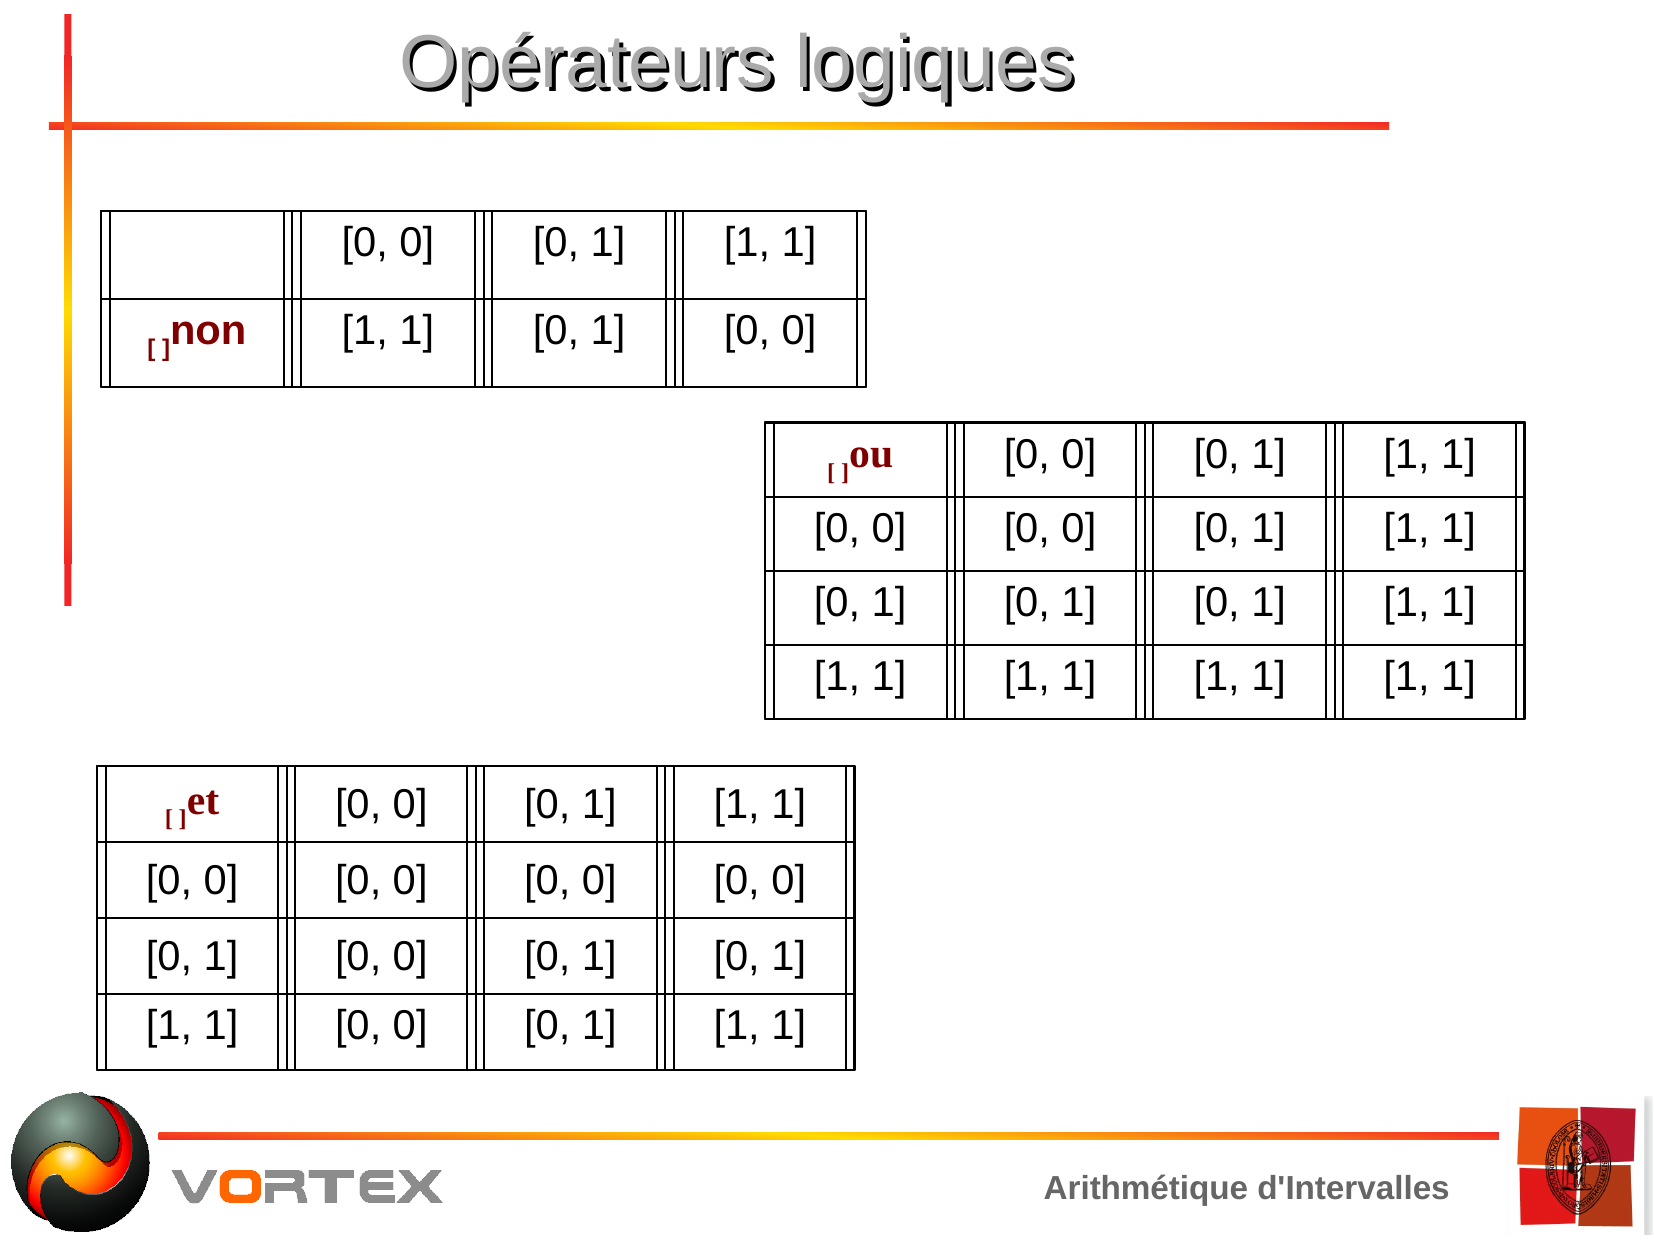

# Opérateurs logiques
[0, 0]
[0, 1]
[1, 1]
[ ]non
[1, 1]
[0, 1]
[0, 0]
[ ]ou
[0, 0]
[0, 1]
[1, 1]
[0, 0]
[0, 0]
[0, 1]
[1, 1]
[0, 1]
[0, 1]
[0, 1]
[1, 1]
[1, 1]
[1, 1]
[1, 1]
[1, 1]
[0, 0]
[0, 1]
[1, 1]
[ ]et
[0, 0]
[0, 0]
[0, 0]
[0, 0]
[0, 1]
[0, 0]
[0, 1]
[0, 1]
[1, 1]
[0, 0]
[0, 1]
[1, 1]